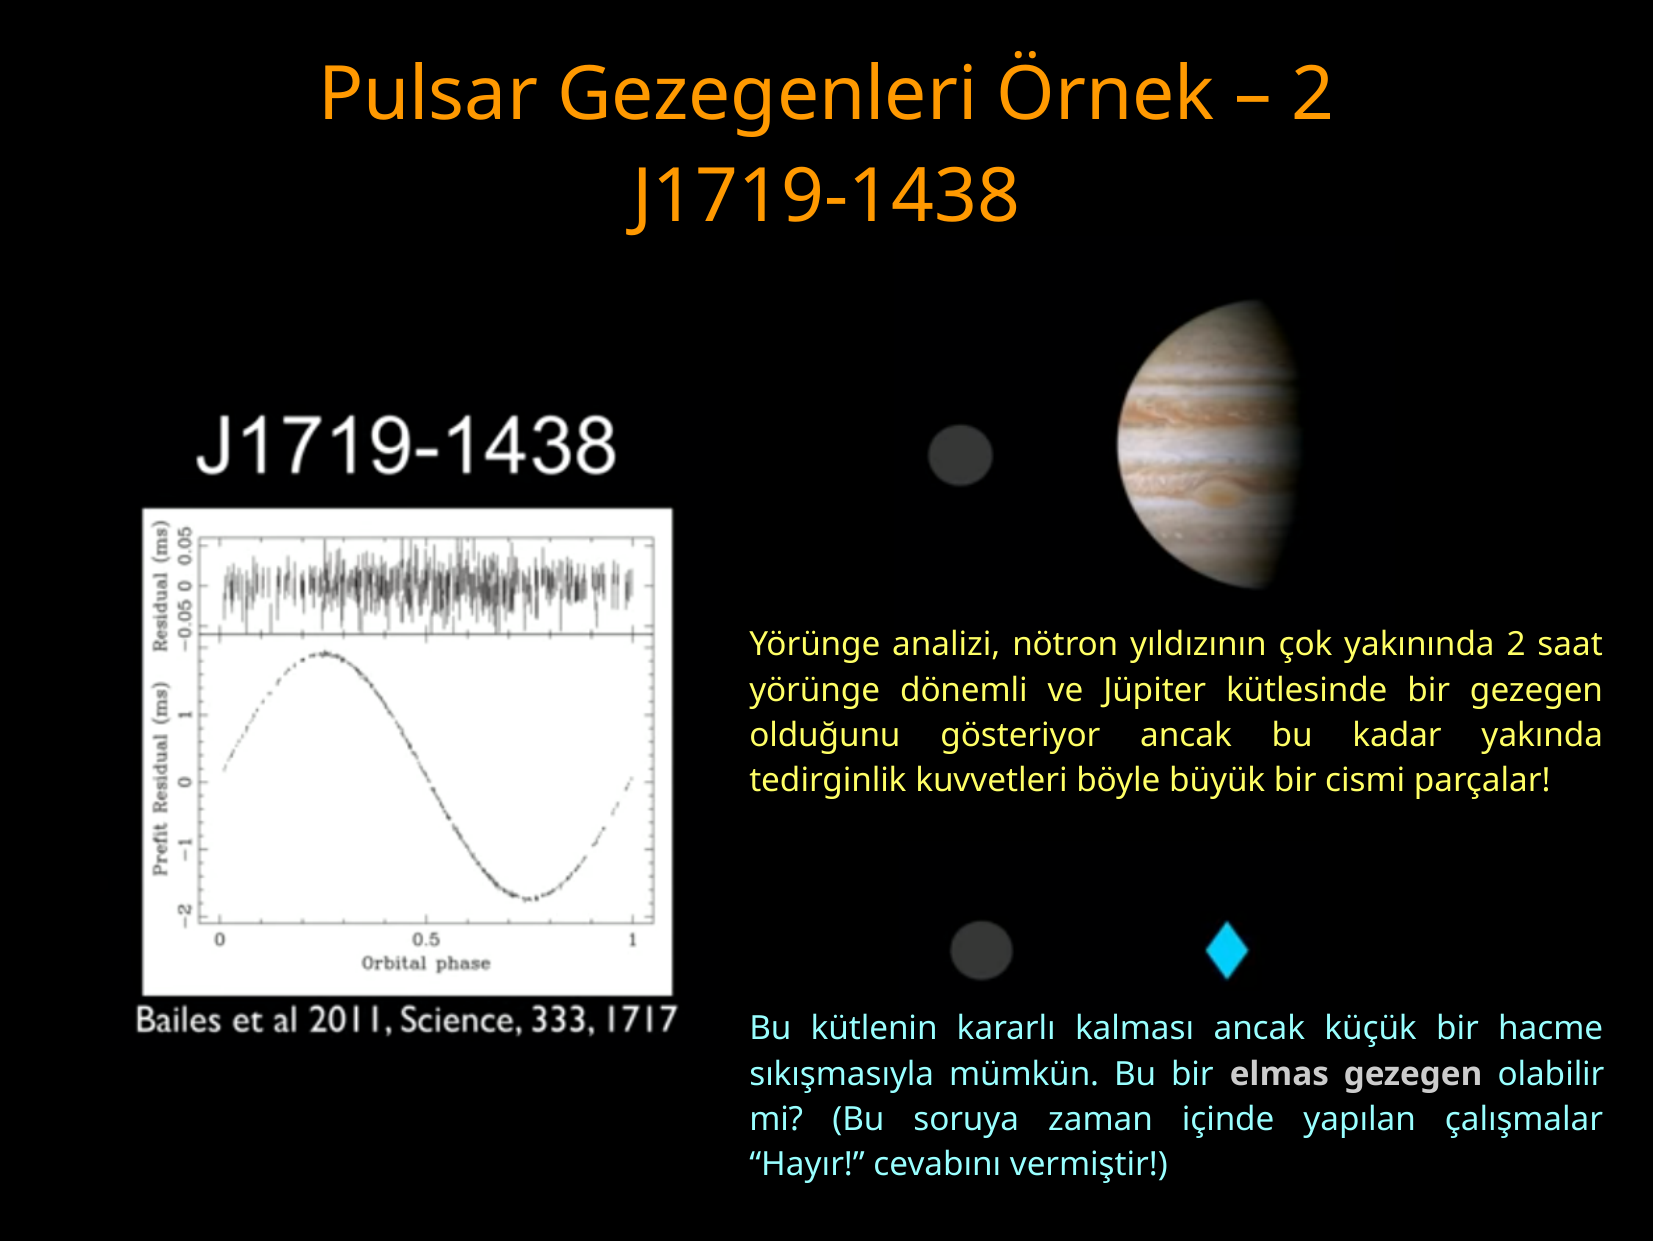

# Pulsar Gezegenleri Örnek – 2 J1719-1438
Yörünge analizi, nötron yıldızının çok yakınında 2 saat yörünge dönemli ve Jüpiter kütlesinde bir gezegen olduğunu gösteriyor ancak bu kadar yakında tedirginlik kuvvetleri böyle büyük bir cismi parçalar!
Bu kütlenin kararlı kalması ancak küçük bir hacme sıkışmasıyla mümkün. Bu bir elmas gezegen olabilir mi? (Bu soruya zaman içinde yapılan çalışmalar “Hayır!” cevabını vermiştir!)